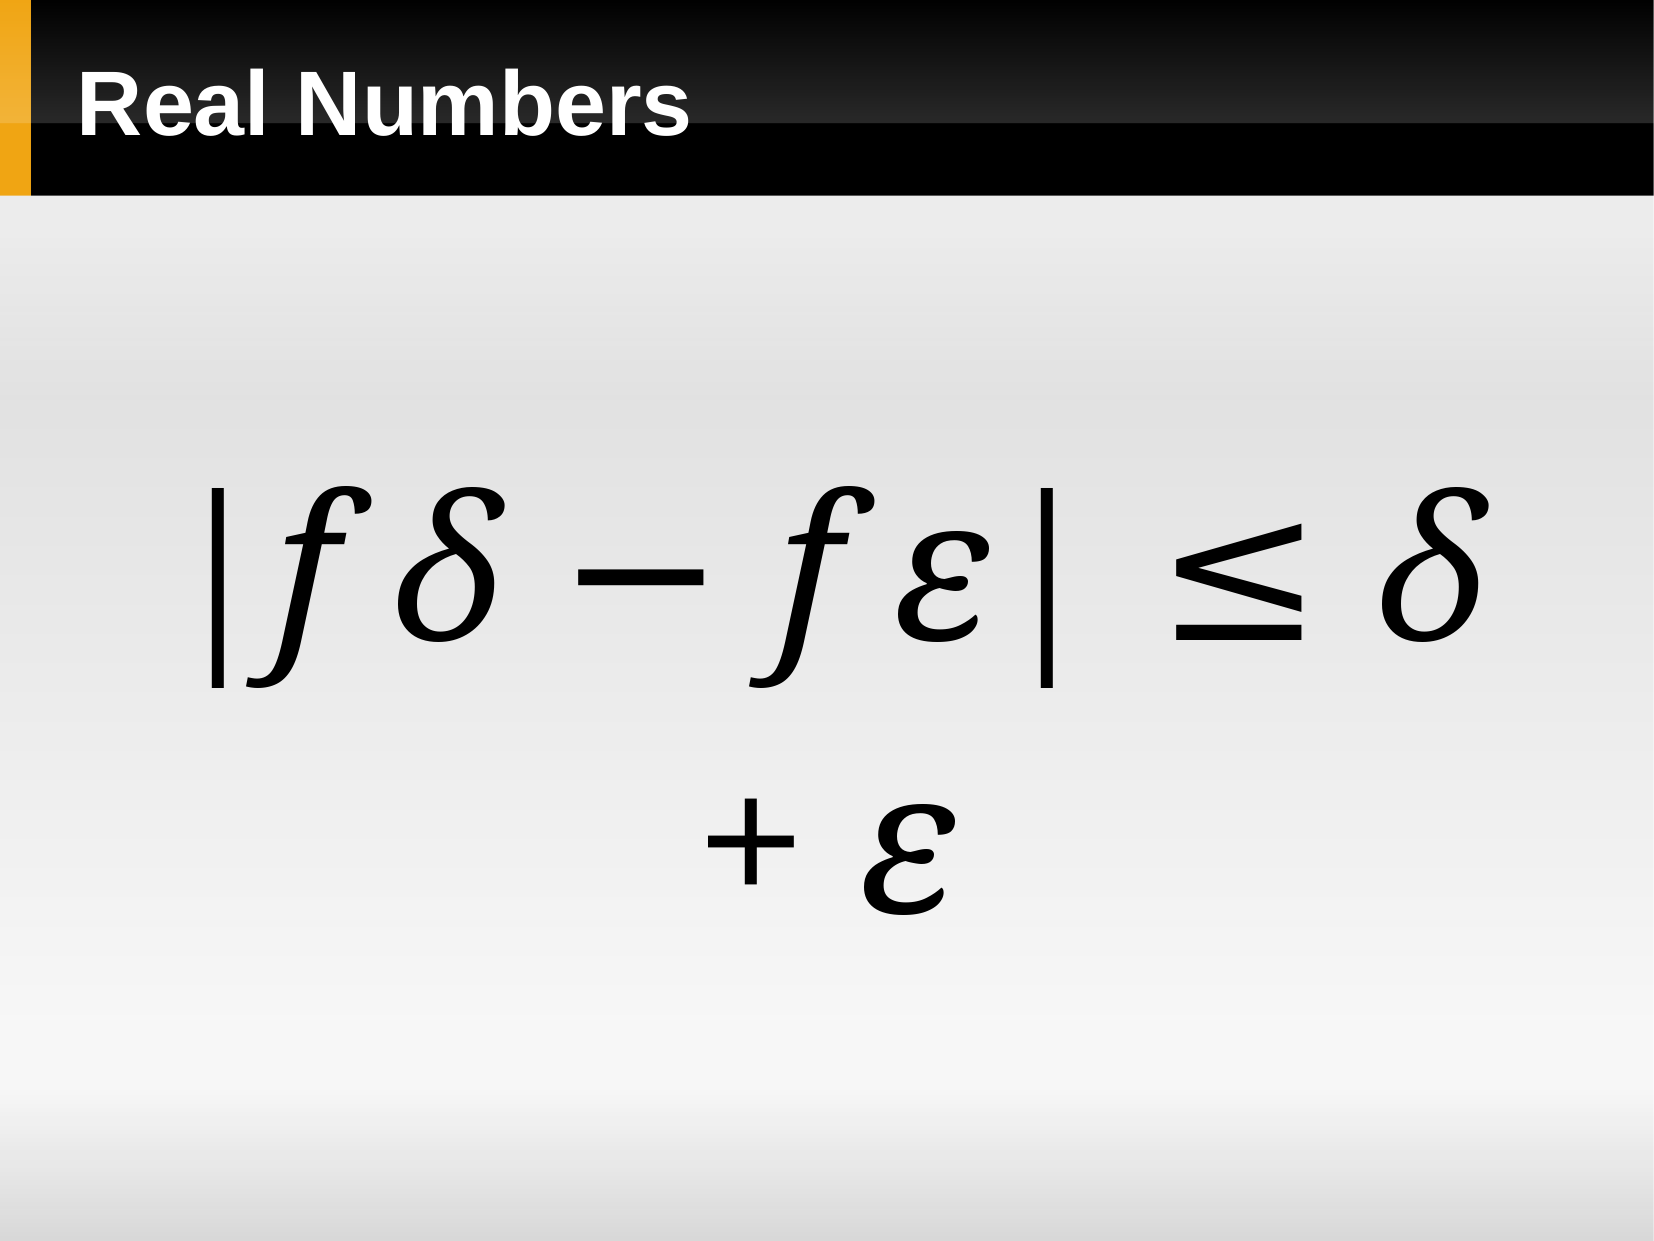

# Real Numbers
|f δ − f ε| ≤ δ + ε